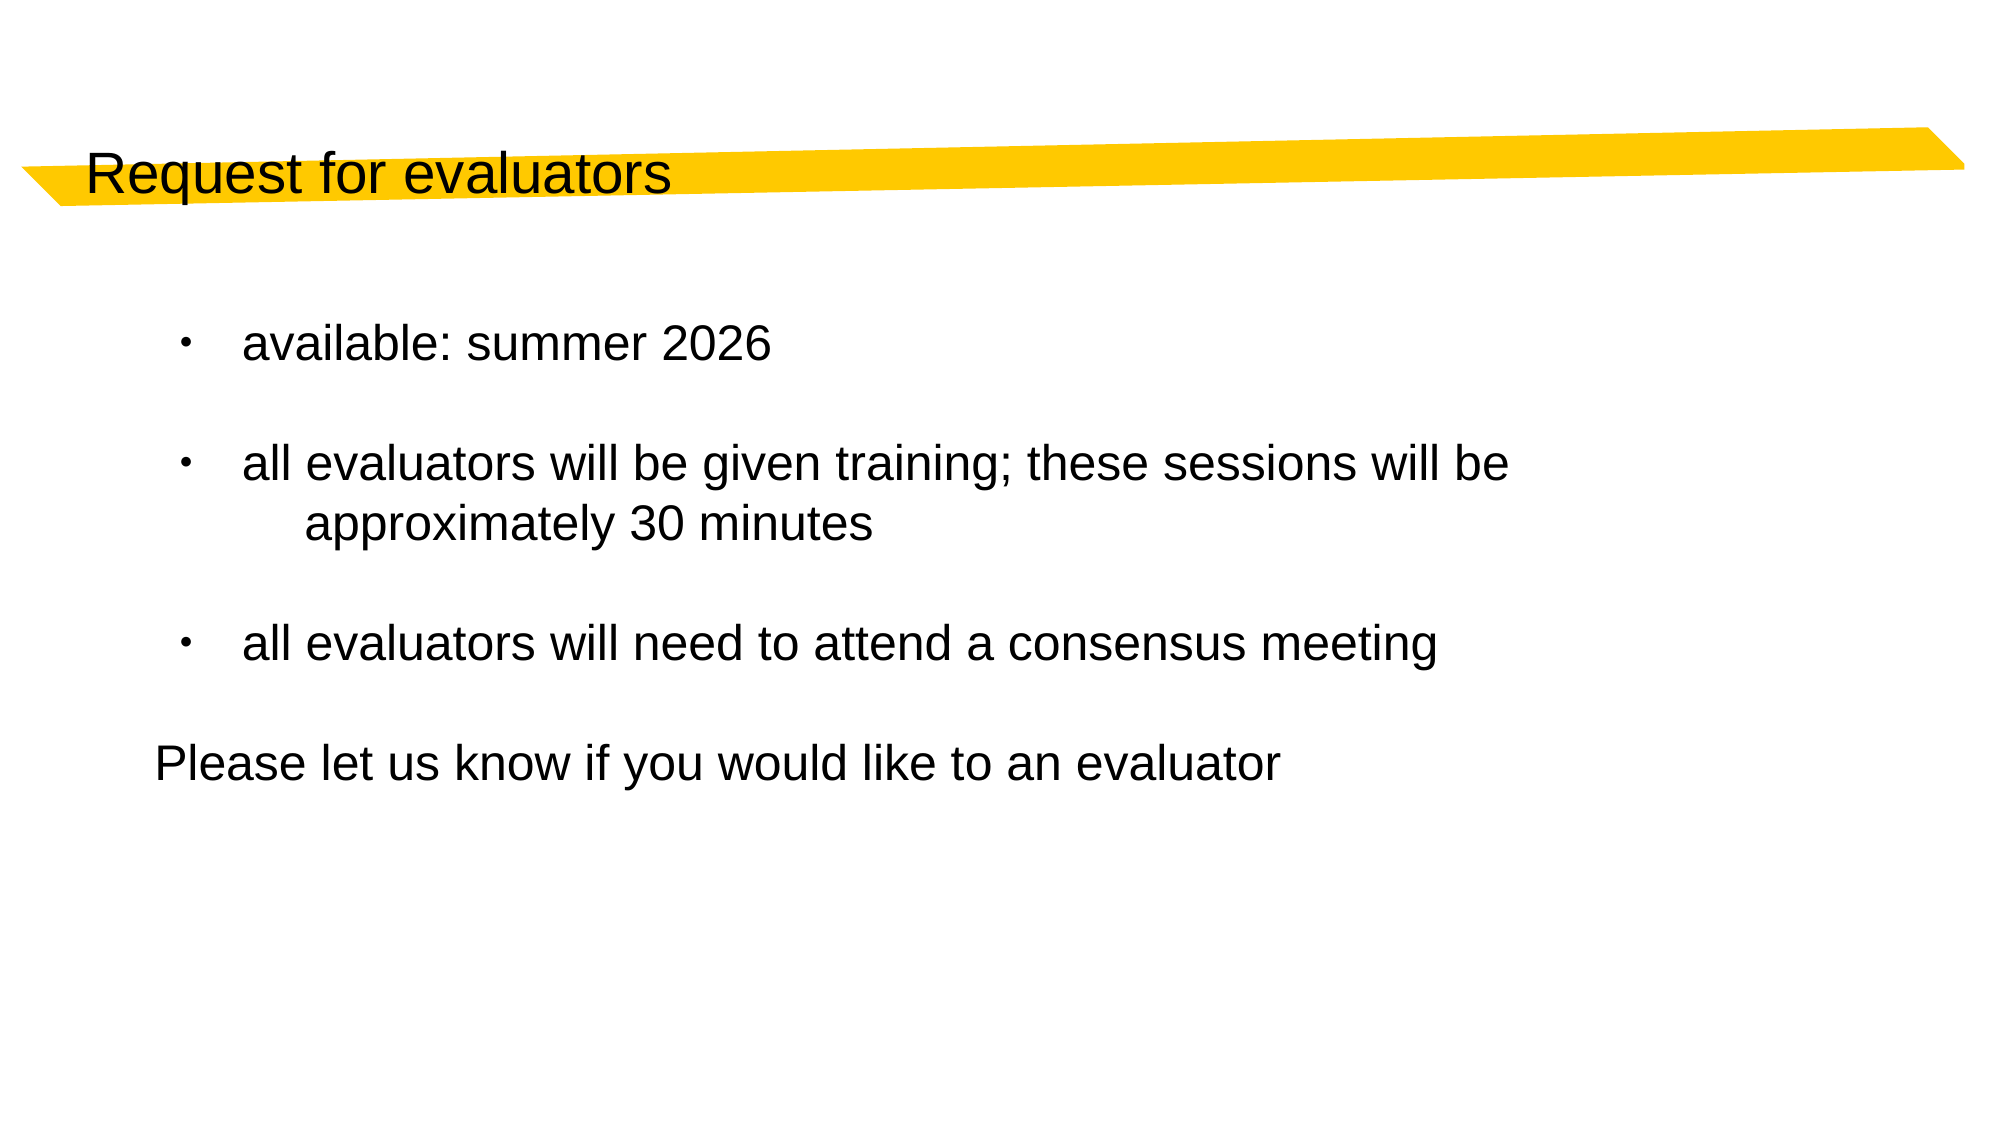

Request for evaluators
available: summer 2026
all evaluators will be given training; these sessions will be approximately 30 minutes
all evaluators will need to attend a consensus meeting
Please let us know if you would like to an evaluator